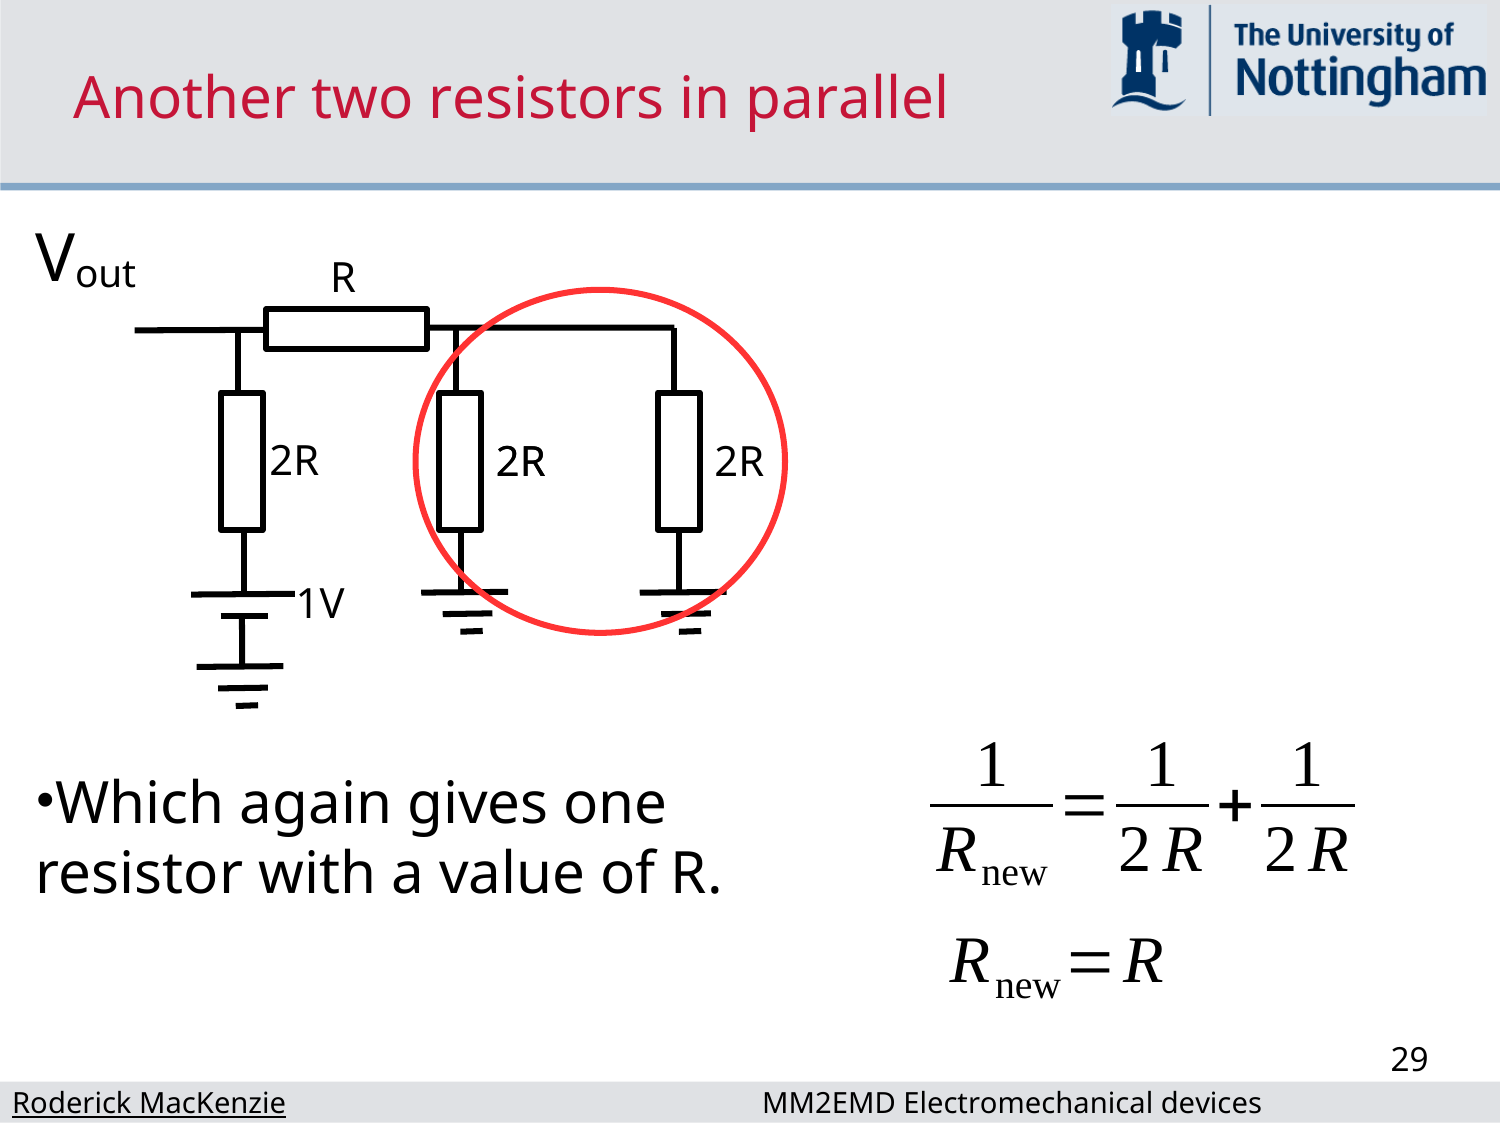

# Another two resistors in parallel
Vout
R
2R
2R
2R
2R
1V
Which again gives one resistor with a value of R.